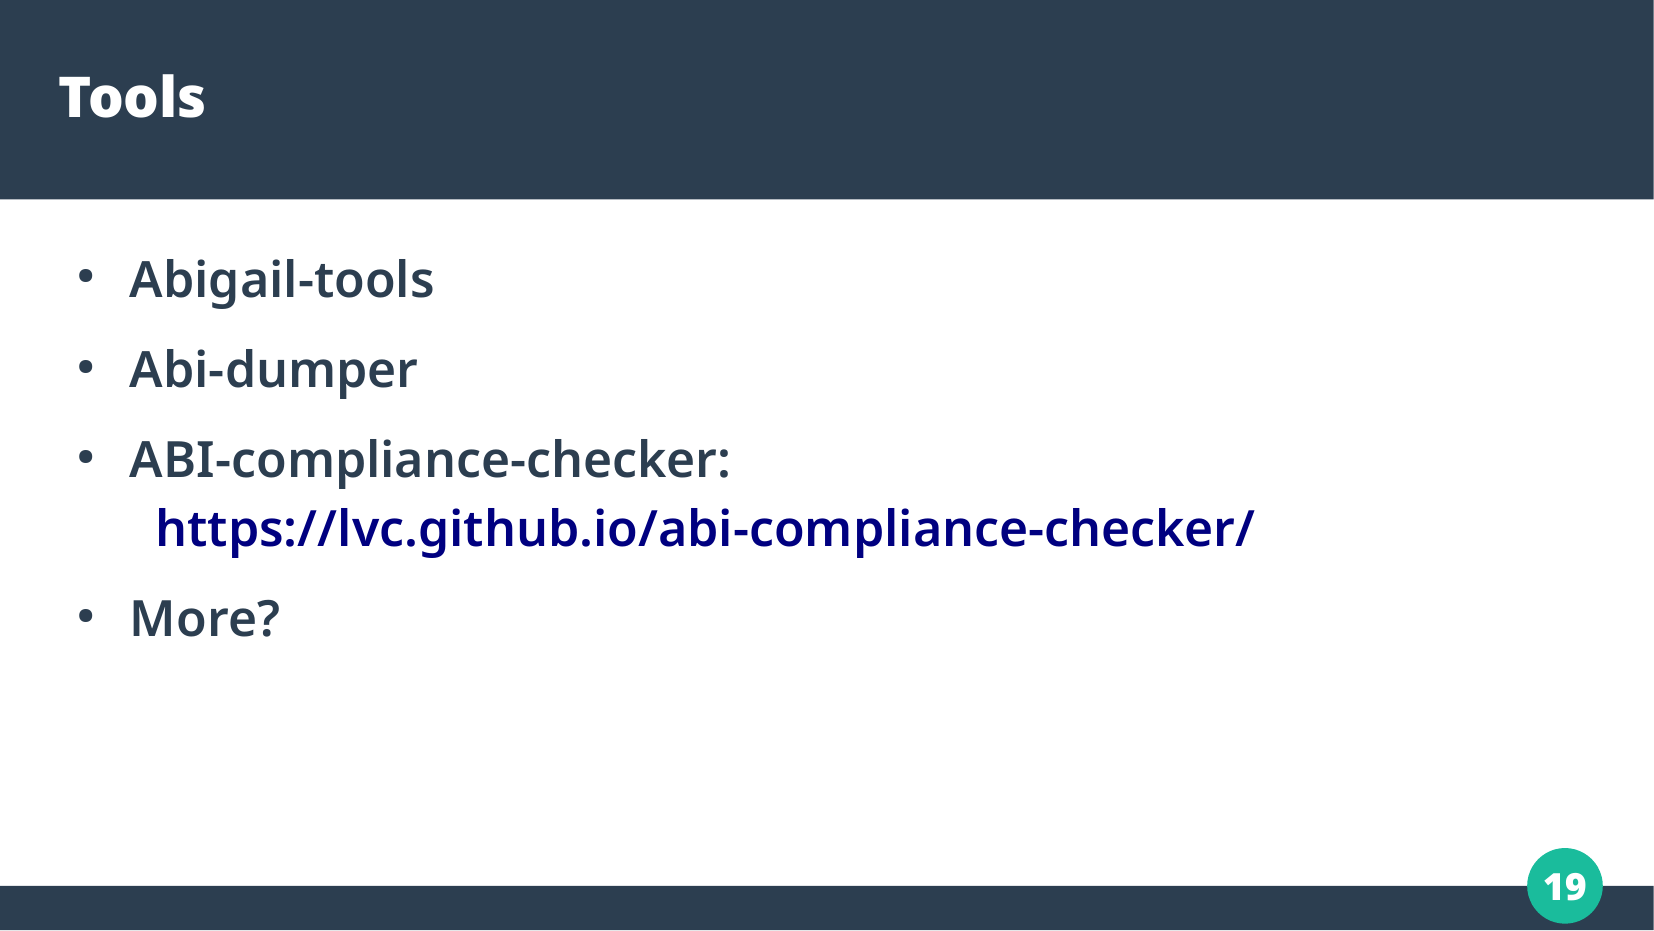

# Tools
Abigail-tools
Abi-dumper
ABI-compliance-checker:
 https://lvc.github.io/abi-compliance-checker/
More?